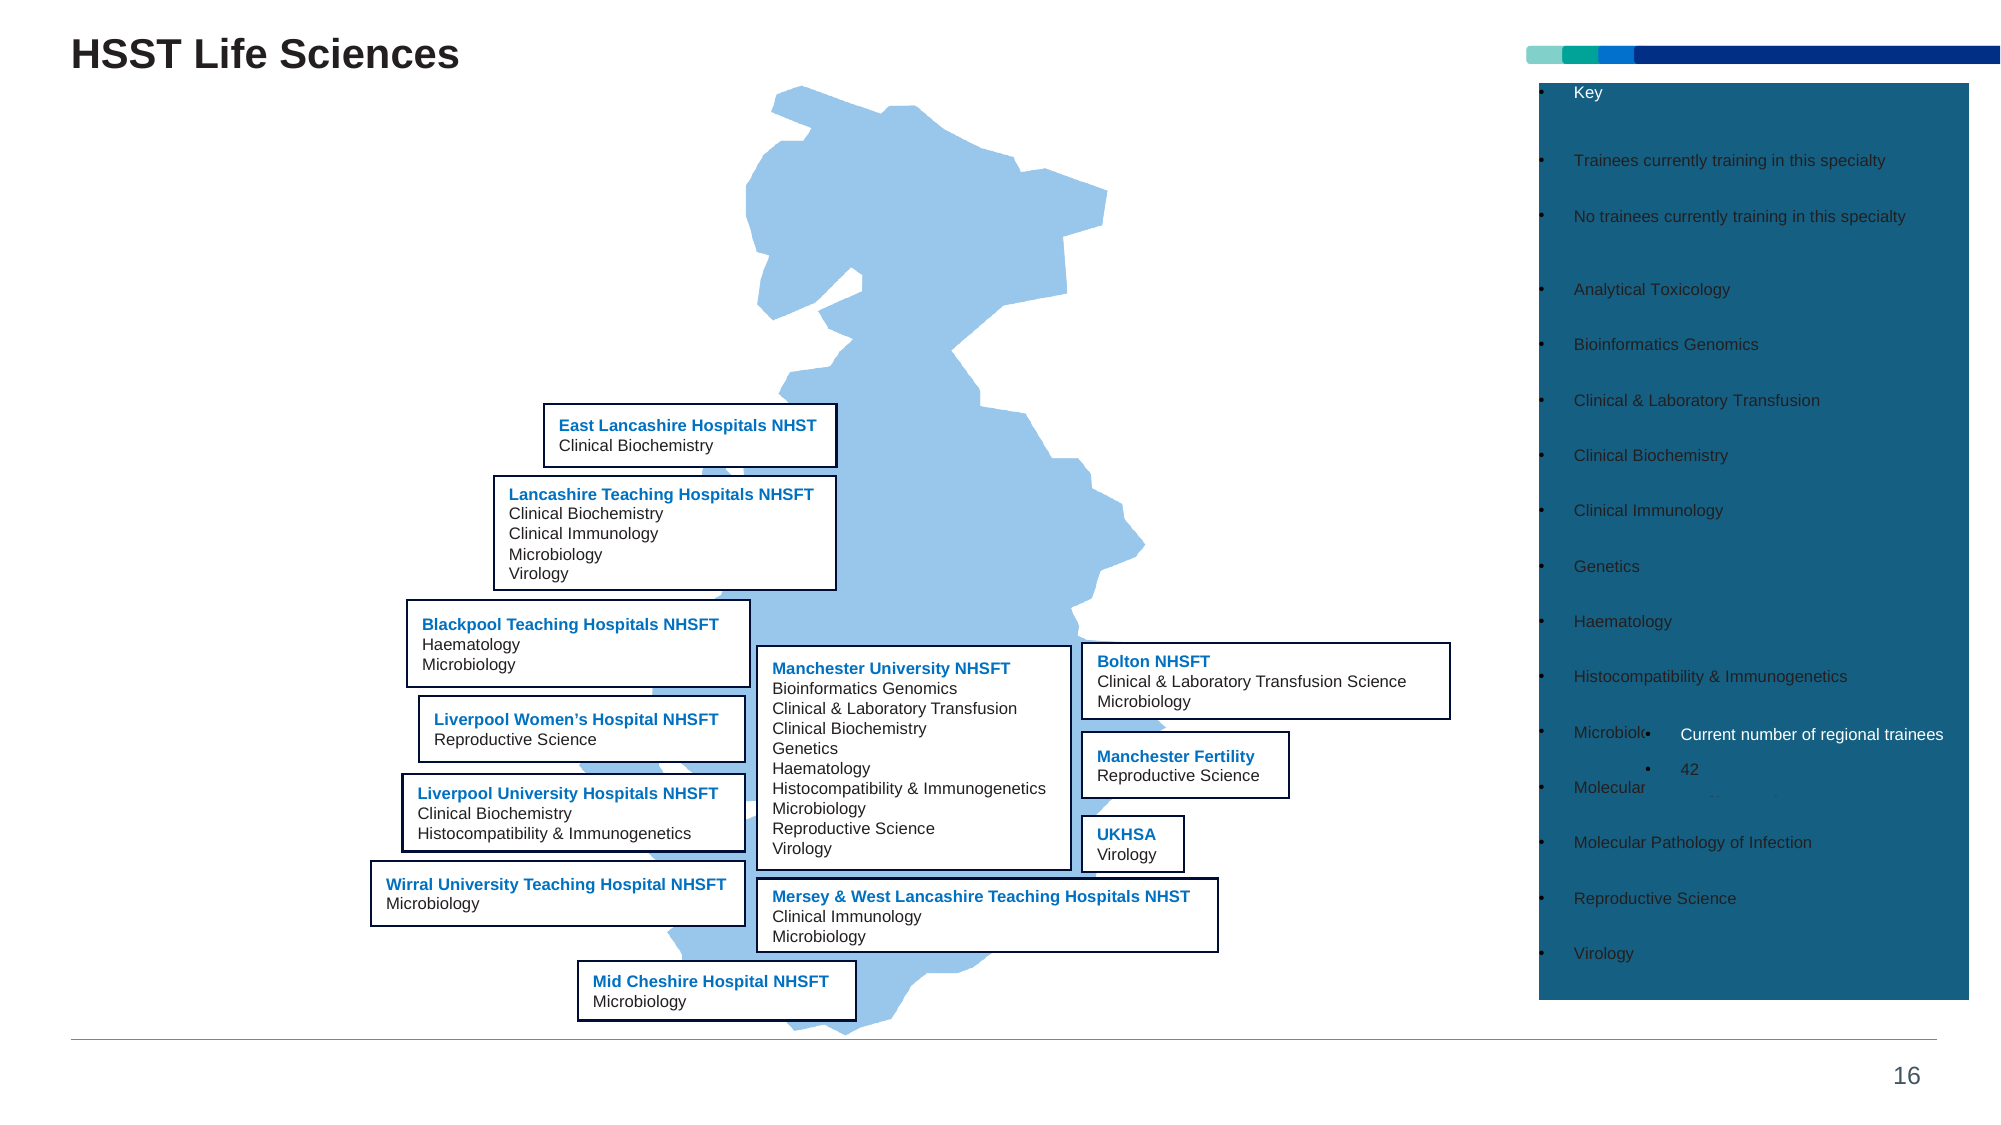

# HSST Life Sciences
| Key | |
| --- | --- |
| Trainees currently training in this specialty | |
| No trainees currently training in this specialty | |
| Specialty | |
| --- | --- |
| Analytical Toxicology | |
| Bioinformatics Genomics | |
| Clinical & Laboratory Transfusion | |
| Clinical Biochemistry | |
| Clinical Immunology | |
| Genetics | |
| Haematology | |
| Histocompatibility & Immunogenetics | |
| Microbiology | |
| Molecular Pathology of Acquired Disease | |
| Molecular Pathology of Infection | |
| Reproductive Science | |
| Virology | |
East Lancashire Hospitals NHST
Clinical Biochemistry
Lancashire Teaching Hospitals NHSFT
Clinical Biochemistry
Clinical Immunology
Microbiology
Virology
Blackpool Teaching Hospitals NHSFT
Haematology
Microbiology
Bolton NHSFT
Clinical & Laboratory Transfusion Science
Microbiology
Manchester University NHSFT
Bioinformatics Genomics
Clinical & Laboratory Transfusion
Clinical Biochemistry
Genetics
Haematology
Histocompatibility & Immunogenetics
Microbiology
Reproductive Science
Virology
Liverpool Women’s Hospital NHSFT
Reproductive Science
| Current number of regional trainees |
| --- |
| 42 |
Manchester Fertility
Reproductive Science
Liverpool University Hospitals NHSFT
Clinical Biochemistry
Histocompatibility & Immunogenetics
UKHSA
Virology
Wirral University Teaching Hospital NHSFT
Microbiology
Mersey & West Lancashire Teaching Hospitals NHST
Clinical Immunology
Microbiology
Mid Cheshire Hospital NHSFT
Microbiology